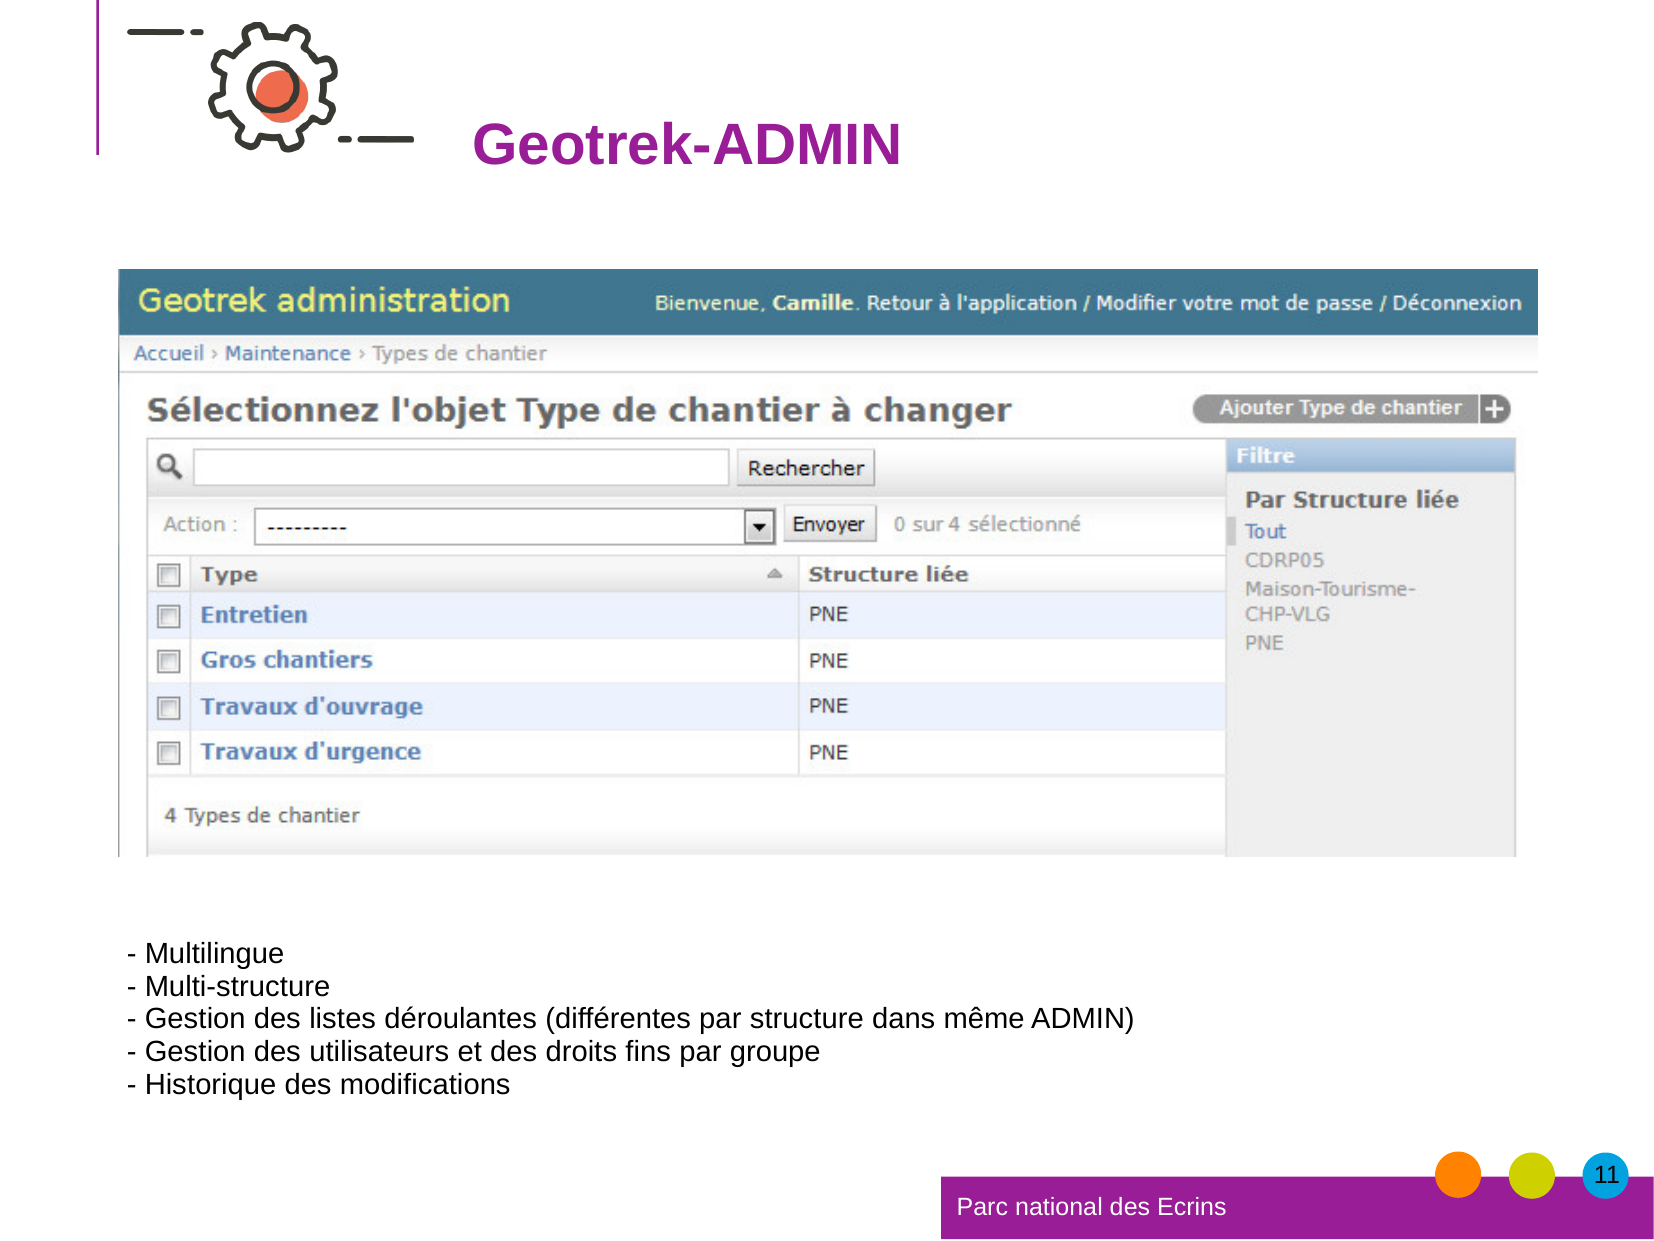

# Geotrek-ADMIN
- Multilingue
- Multi-structure
- Gestion des listes déroulantes (différentes par structure dans même ADMIN)
- Gestion des utilisateurs et des droits fins par groupe
- Historique des modifications